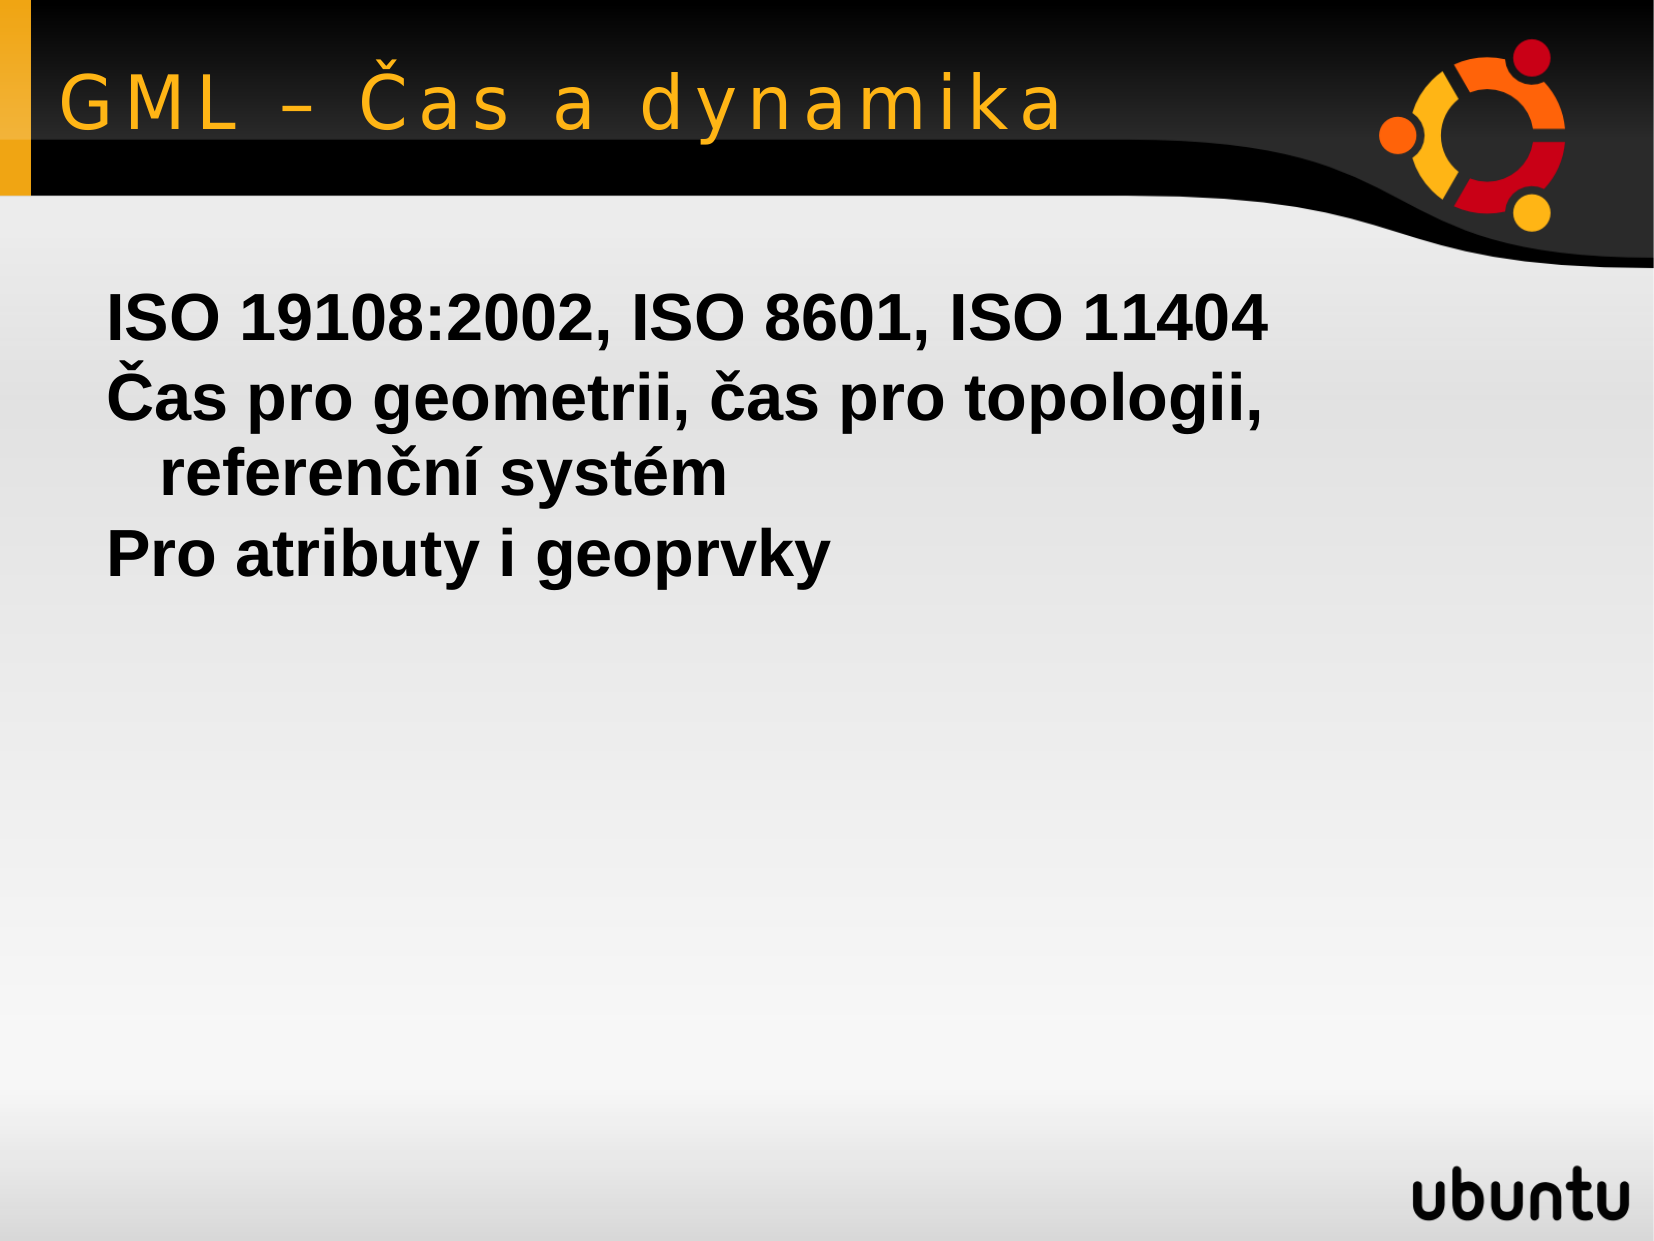

# GML – Čas a dynamika
ISO 19108:2002, ISO 8601, ISO 11404
Čas pro geometrii, čas pro topologii, referenční systém
Pro atributy i geoprvky